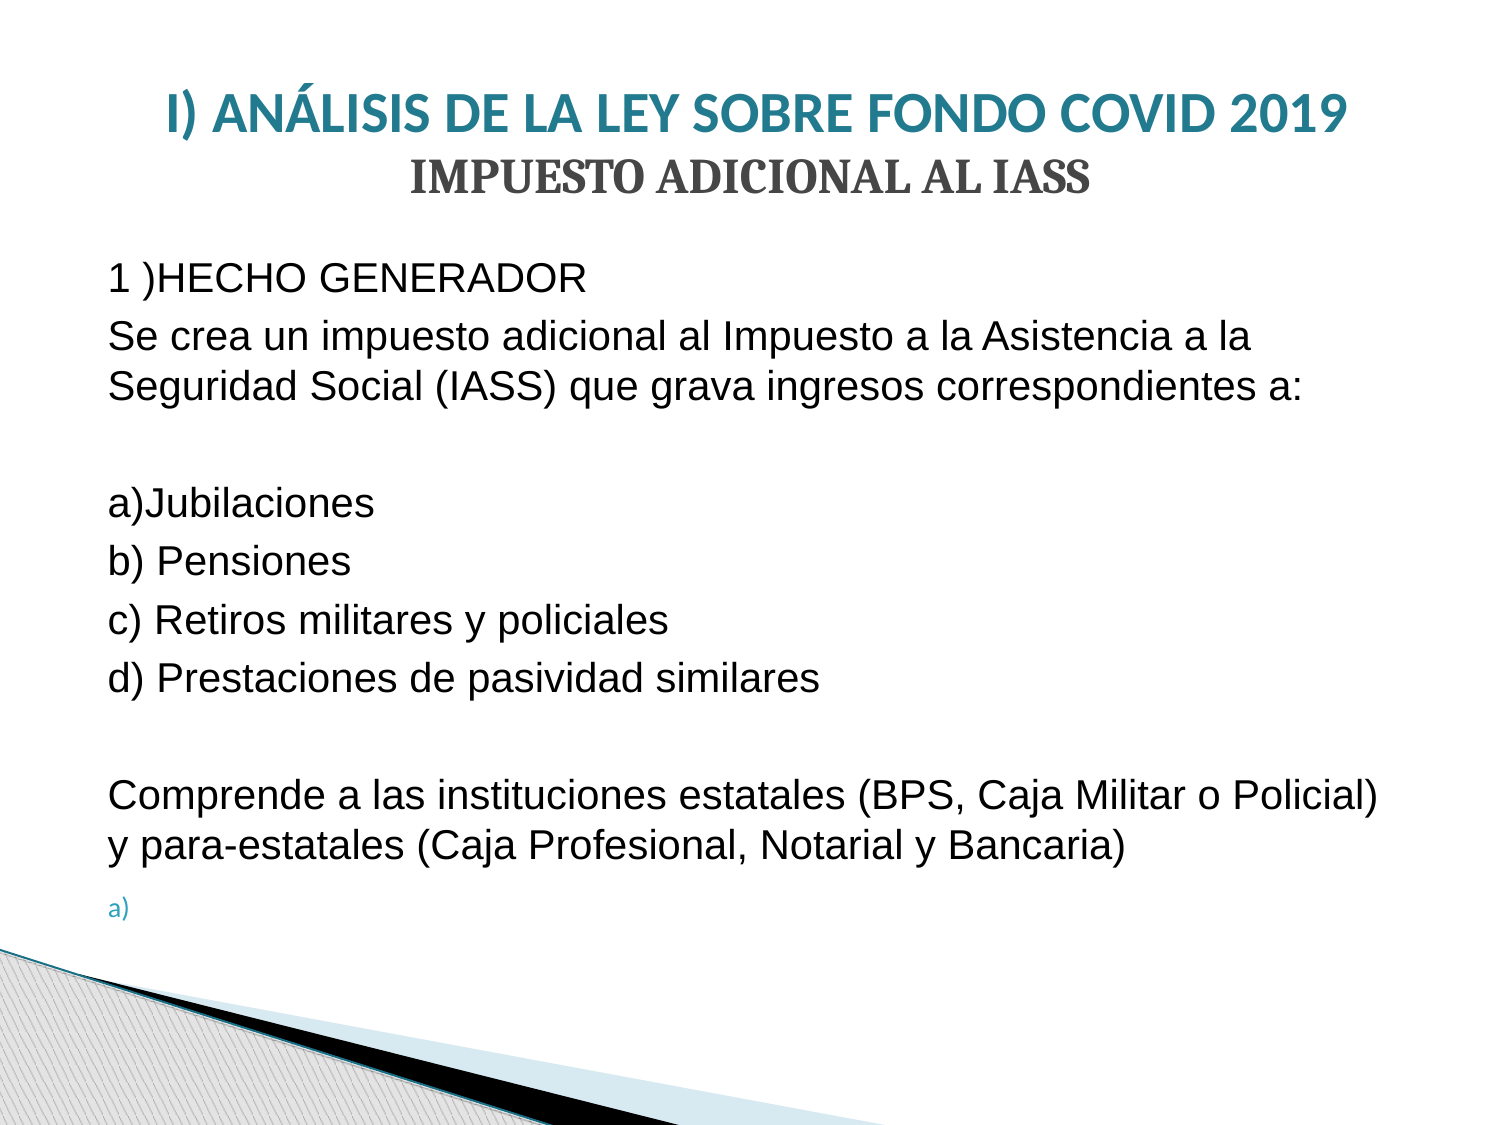

I) ANÁLISIS DE LA LEY SOBRE FONDO COVID 2019
IMPUESTO ADICIONAL AL IASS
# 1 )HECHO GENERADOR
Se crea un impuesto adicional al Impuesto a la Asistencia a la Seguridad Social (IASS) que grava ingresos correspondientes a:
a)Jubilaciones
b) Pensiones
c) Retiros militares y policiales
d) Prestaciones de pasividad similares
Comprende a las instituciones estatales (BPS, Caja Militar o Policial) y para-estatales (Caja Profesional, Notarial y Bancaria)